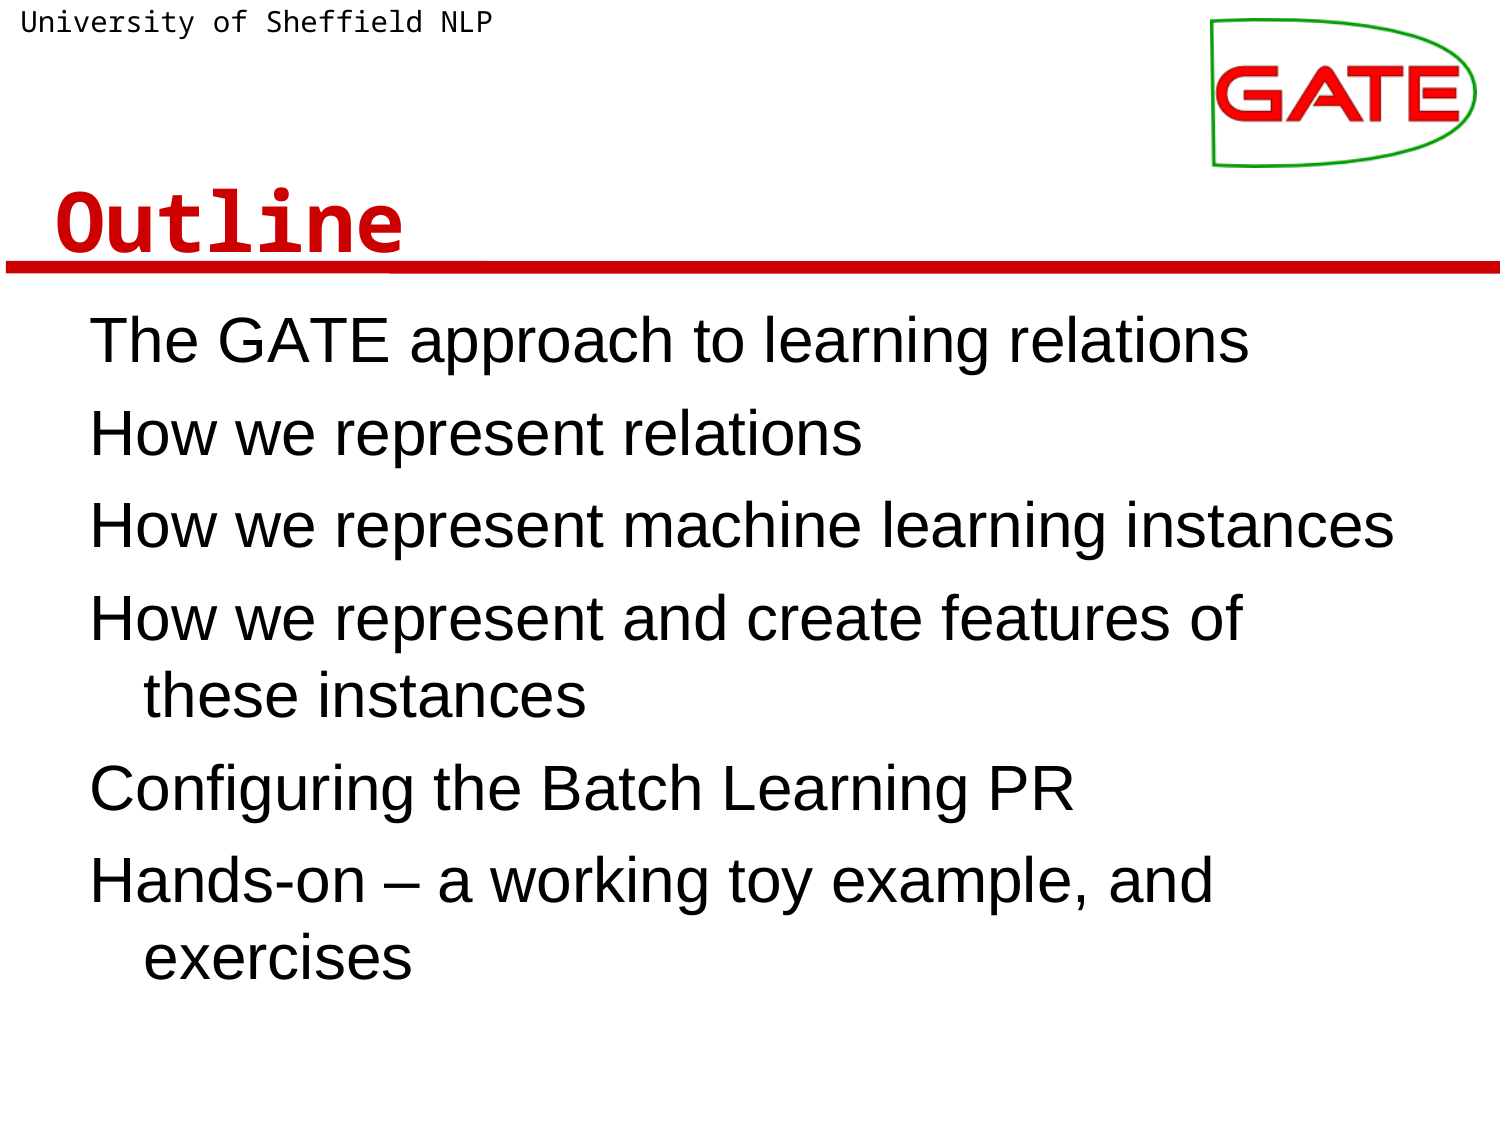

# Outline
The GATE approach to learning relations
How we represent relations
How we represent machine learning instances
How we represent and create features of these instances
Configuring the Batch Learning PR
Hands-on – a working toy example, and exercises